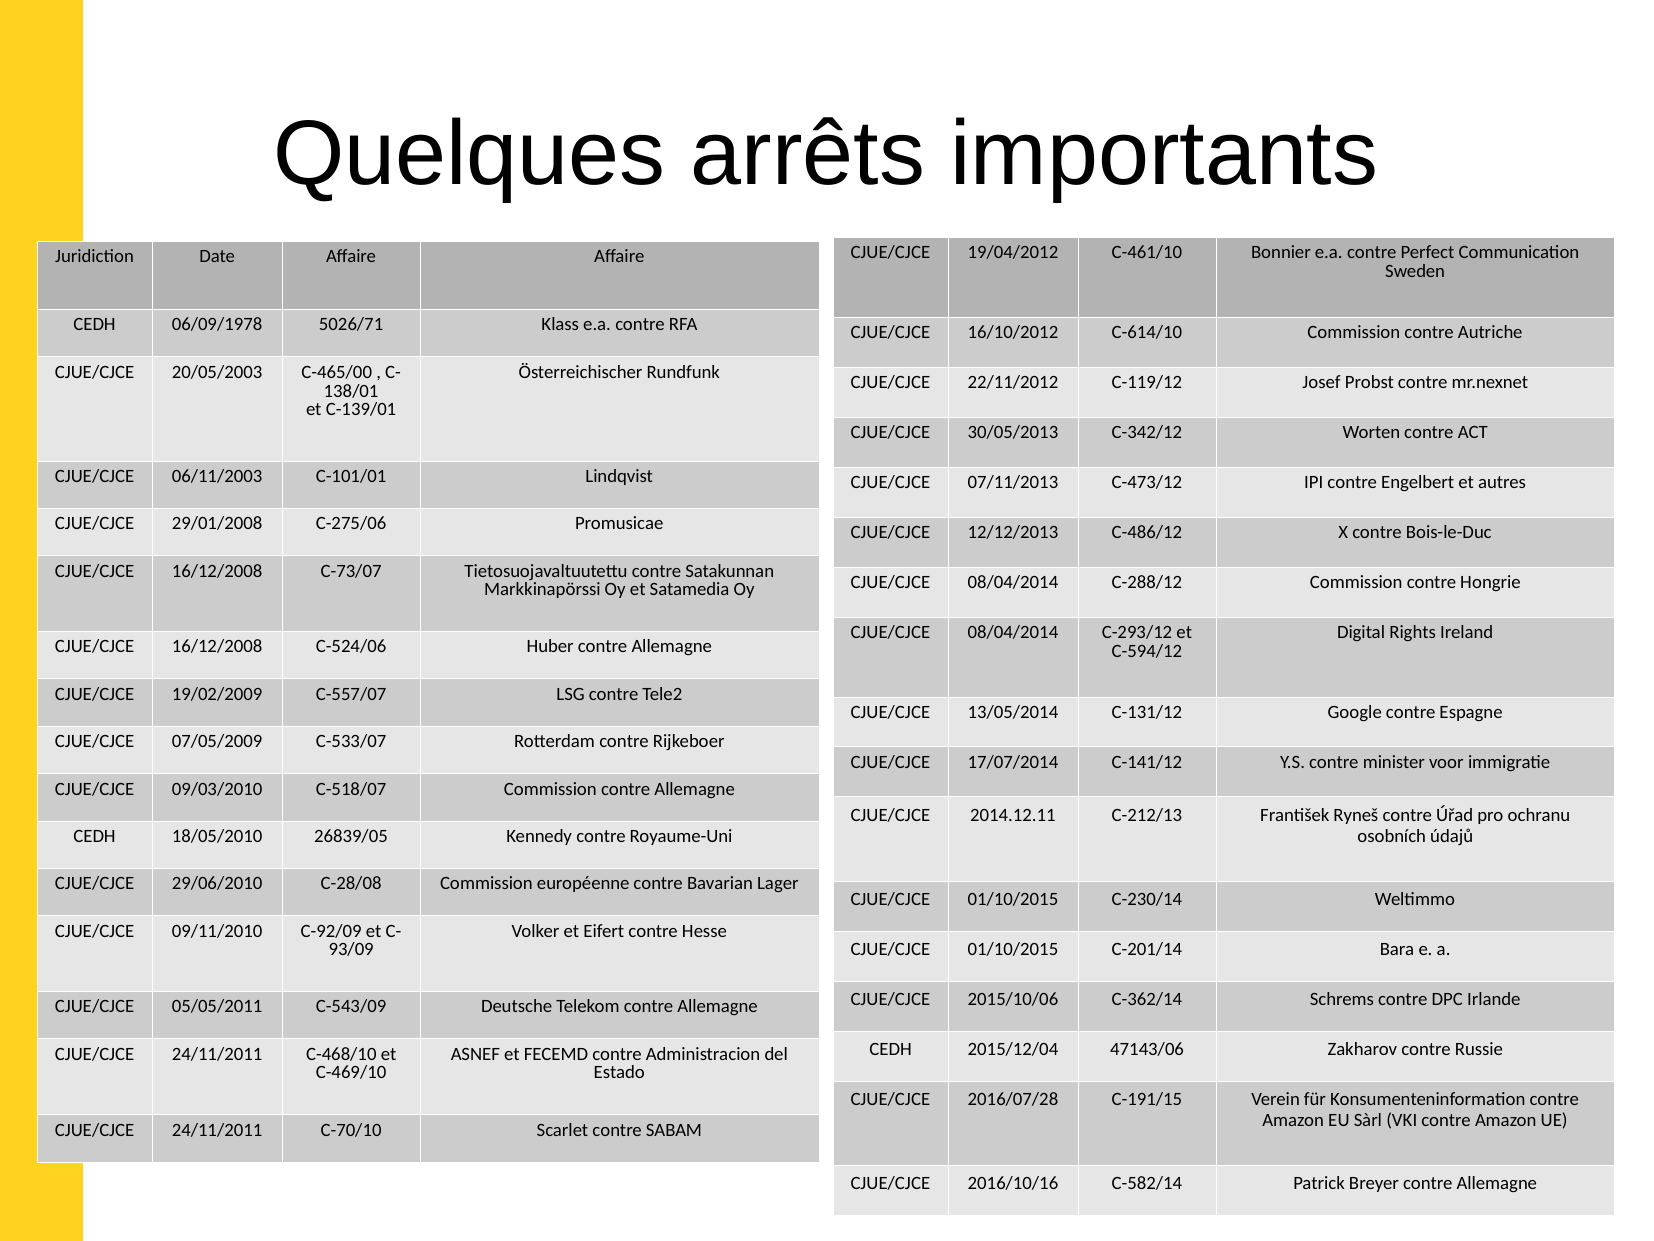

# Quelques arrêts importants
| CJUE/CJCE | 19/04/2012 | C-461/10 | Bonnier e.a. contre Perfect Communication Sweden |
| --- | --- | --- | --- |
| CJUE/CJCE | 16/10/2012 | C-614/10 | Commission contre Autriche |
| CJUE/CJCE | 22/11/2012 | C-119/12 | Josef Probst contre mr.nexnet |
| CJUE/CJCE | 30/05/2013 | C-342/12 | Worten contre ACT |
| CJUE/CJCE | 07/11/2013 | C-473/12 | IPI contre Engelbert et autres |
| CJUE/CJCE | 12/12/2013 | C-486/12 | X contre Bois-le-Duc |
| CJUE/CJCE | 08/04/2014 | C-288/12 | Commission contre Hongrie |
| CJUE/CJCE | 08/04/2014 | C-293/12 et C-594/12 | Digital Rights Ireland |
| CJUE/CJCE | 13/05/2014 | C-131/12 | Google contre Espagne |
| CJUE/CJCE | 17/07/2014 | C-141/12 | Y.S. contre minister voor immigratie |
| CJUE/CJCE | 2014.12.11 | C-212/13 | František Ryneš contre Úřad pro ochranu osobních údajů |
| CJUE/CJCE | 01/10/2015 | C-230/14 | Weltimmo |
| CJUE/CJCE | 01/10/2015 | C-201/14 | Bara e. a. |
| CJUE/CJCE | 2015/10/06 | C-362/14 | Schrems contre DPC Irlande |
| CEDH | 2015/12/04 | 47143/06 | Zakharov contre Russie |
| CJUE/CJCE | 2016/07/28 | C-191/15 | Verein für Konsumenteninformation contre Amazon EU Sàrl (VKI contre Amazon UE) |
| CJUE/CJCE | 2016/10/16 | C-582/14 | Patrick Breyer contre Allemagne |
| Juridiction | Date | Affaire | Affaire |
| --- | --- | --- | --- |
| CEDH | 06/09/1978 | 5026/71 | Klass e.a. contre RFA |
| CJUE/CJCE | 20/05/2003 | C-465/00 , C-138/01 et C-139/01 | Österreichischer Rundfunk |
| CJUE/CJCE | 06/11/2003 | C-101/01 | Lindqvist |
| CJUE/CJCE | 29/01/2008 | C-275/06 | Promusicae |
| CJUE/CJCE | 16/12/2008 | C-73/07 | Tietosuojavaltuutettu contre Satakunnan Markkinapörssi Oy et Satamedia Oy |
| CJUE/CJCE | 16/12/2008 | C-524/06 | Huber contre Allemagne |
| CJUE/CJCE | 19/02/2009 | C-557/07 | LSG contre Tele2 |
| CJUE/CJCE | 07/05/2009 | C-533/07 | Rotterdam contre Rijkeboer |
| CJUE/CJCE | 09/03/2010 | C-518/07 | Commission contre Allemagne |
| CEDH | 18/05/2010 | 26839/05 | Kennedy contre Royaume-Uni |
| CJUE/CJCE | 29/06/2010 | C-28/08 | Commission européenne contre Bavarian Lager |
| CJUE/CJCE | 09/11/2010 | C-92/09 et C-93/09 | Volker et Eifert contre Hesse |
| CJUE/CJCE | 05/05/2011 | C-543/09 | Deutsche Telekom contre Allemagne |
| CJUE/CJCE | 24/11/2011 | C-468/10 et C-469/10 | ASNEF et FECEMD contre Administracion del Estado |
| CJUE/CJCE | 24/11/2011 | C-70/10 | Scarlet contre SABAM |